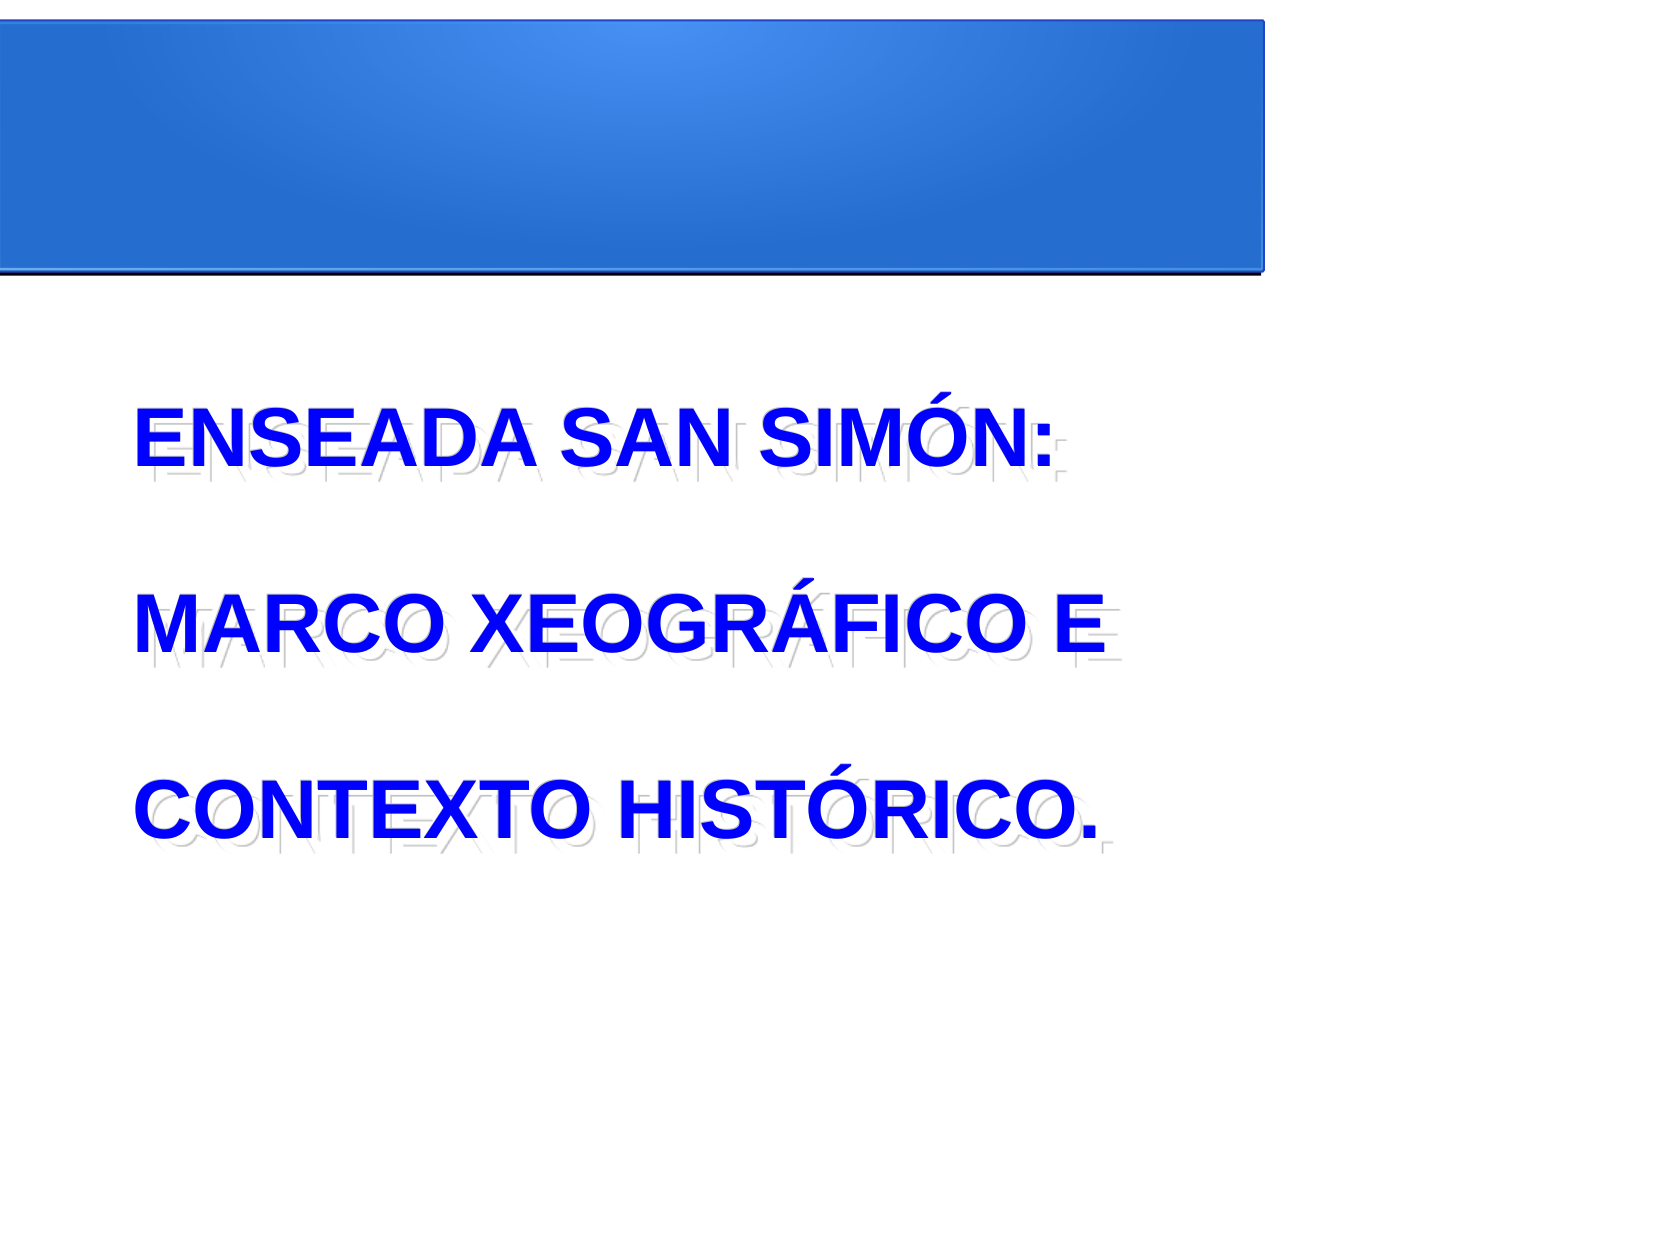

ENSEADA SAN SIMÓN:
MARCO XEOGRÁFICO E
CONTEXTO HISTÓRICO.